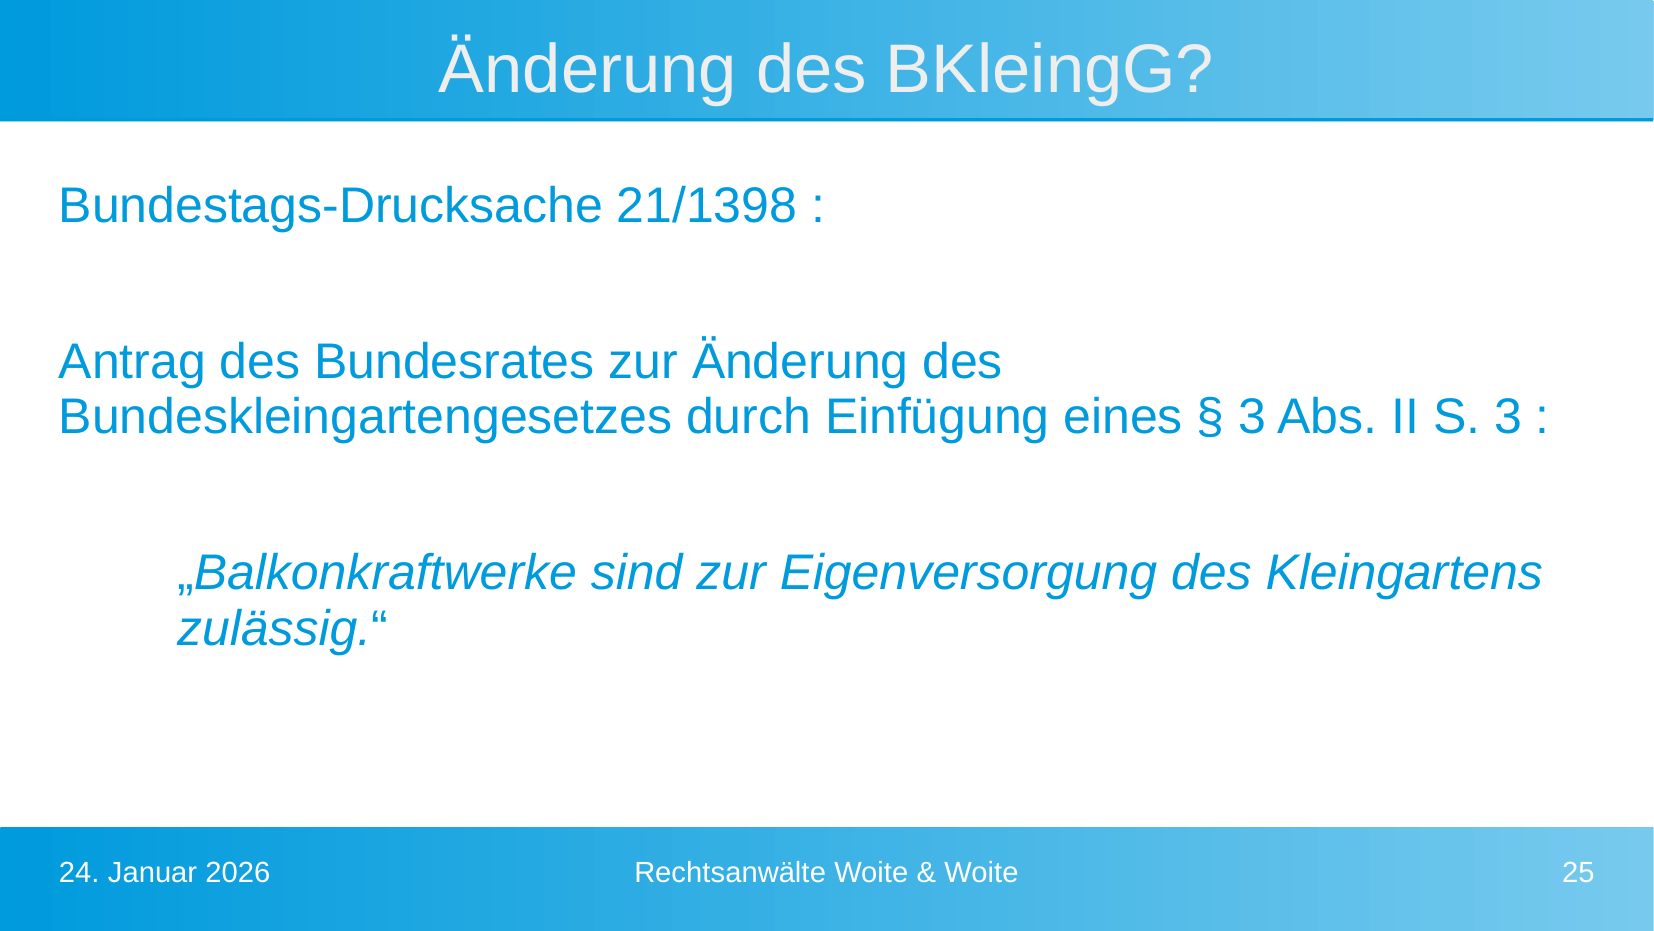

# Änderung des BKleingG?
Bundestags-Drucksache 21/1398 :
Antrag des Bundesrates zur Änderung des Bundeskleingartengesetzes durch Einfügung eines § 3 Abs. II S. 3 :
„Balkonkraftwerke sind zur Eigenversorgung des Kleingartens zulässig.“
25